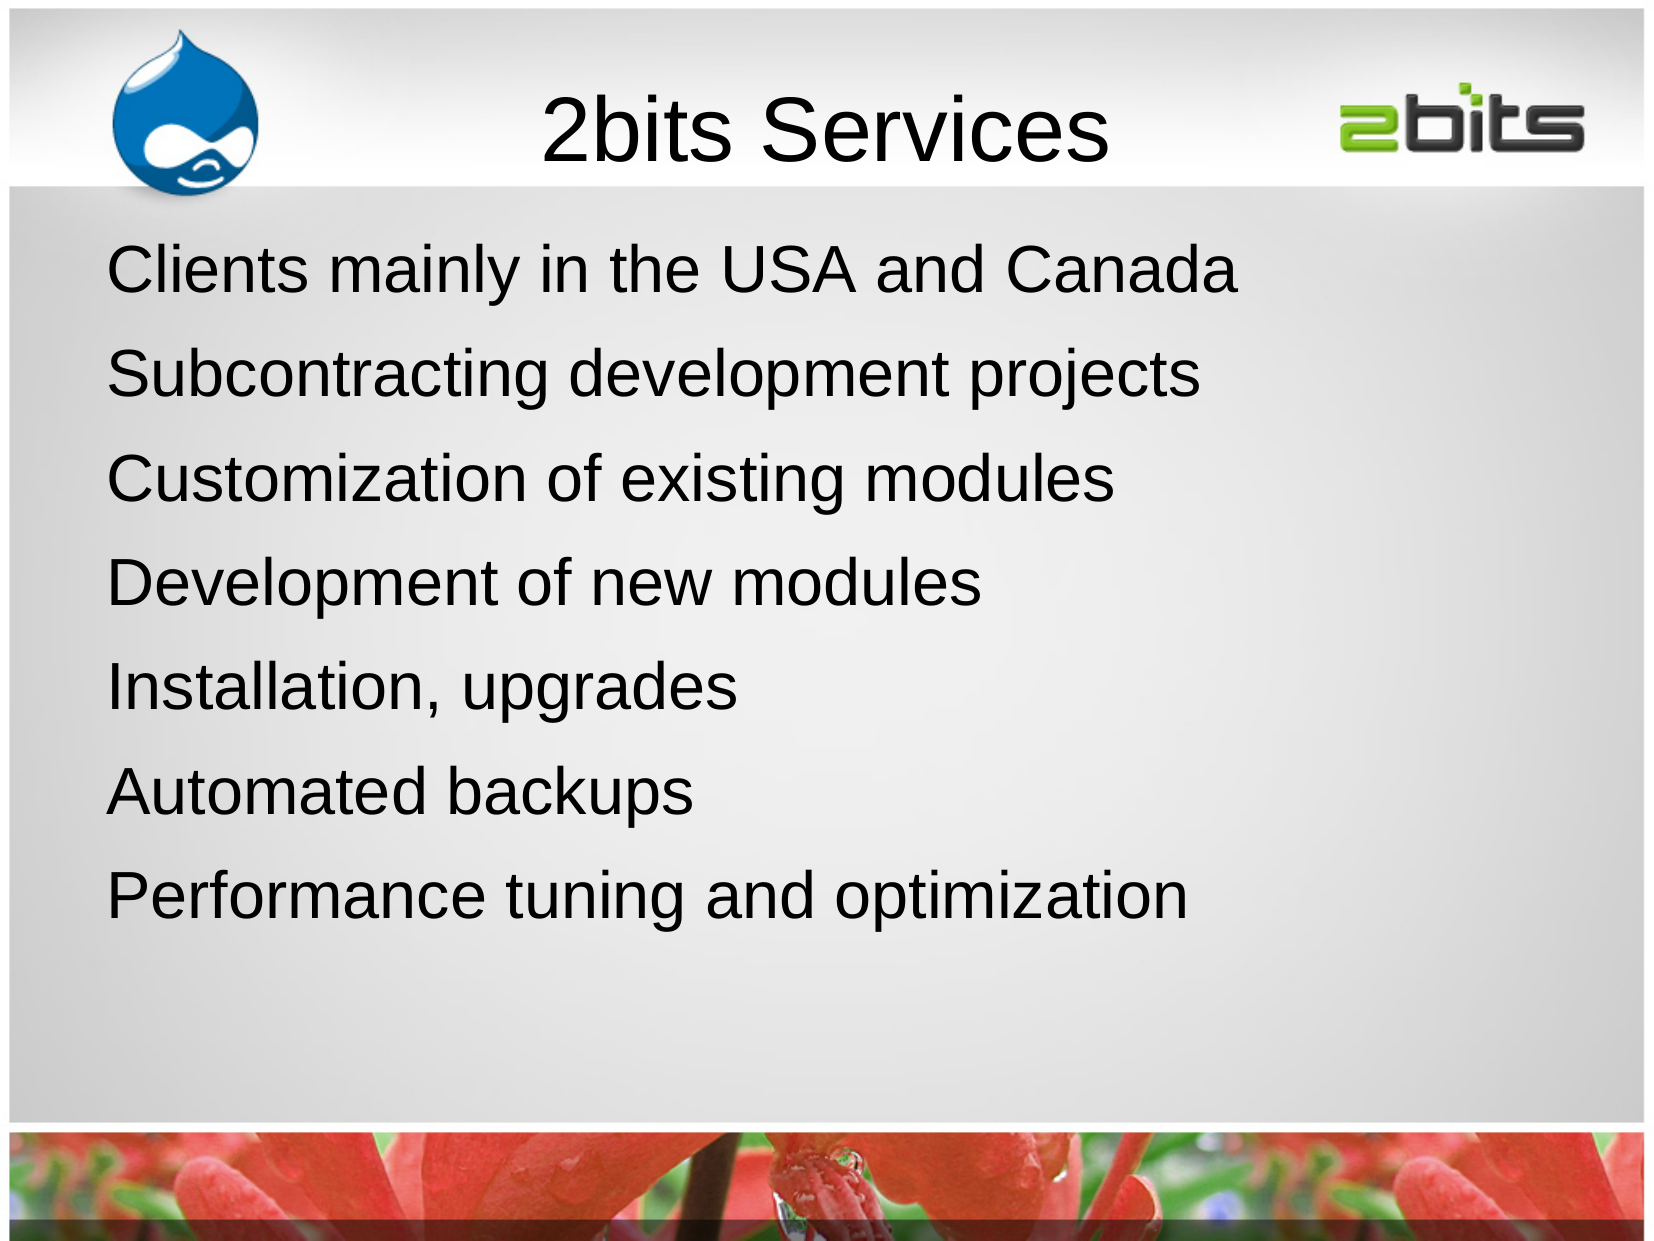

# 2bits Services
Clients mainly in the USA and Canada
Subcontracting development projects
Customization of existing modules
Development of new modules
Installation, upgrades
Automated backups
Performance tuning and optimization